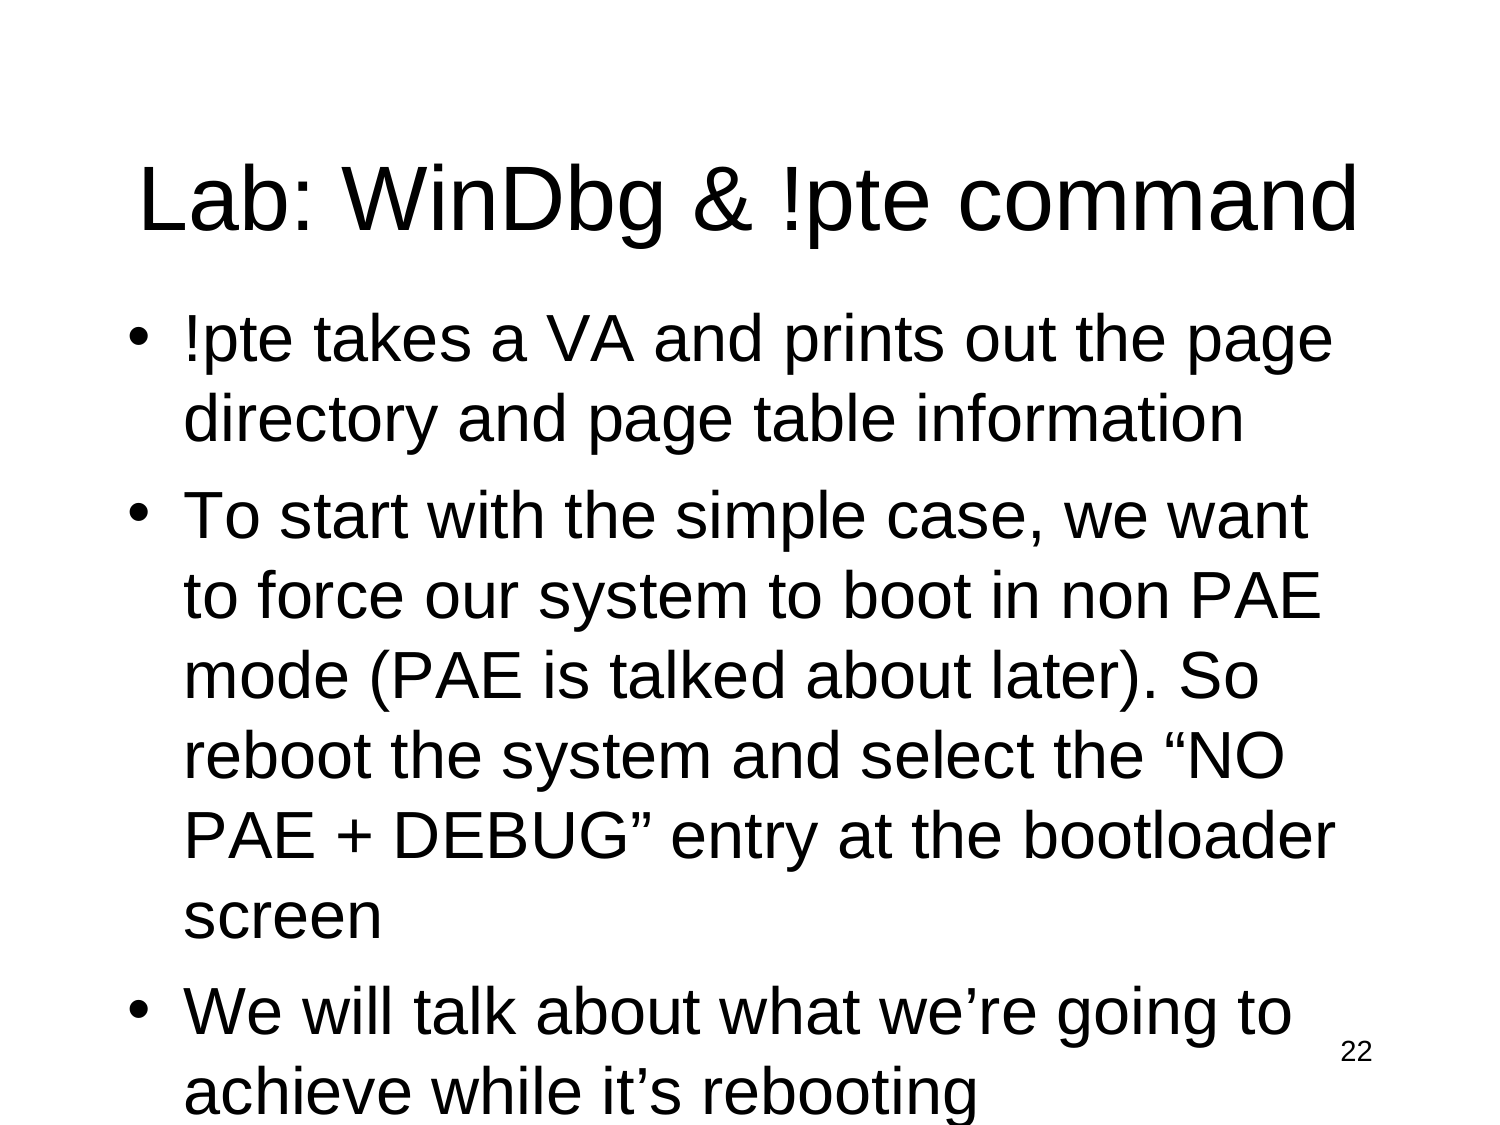

# Lab: WinDbg & !pte command
!pte takes a VA and prints out the page directory and page table information
To start with the simple case, we want to force our system to boot in non PAE mode (PAE is talked about later). So reboot the system and select the “NO PAE + DEBUG” entry at the bootloader screen
We will talk about what we’re going to achieve while it’s rebooting